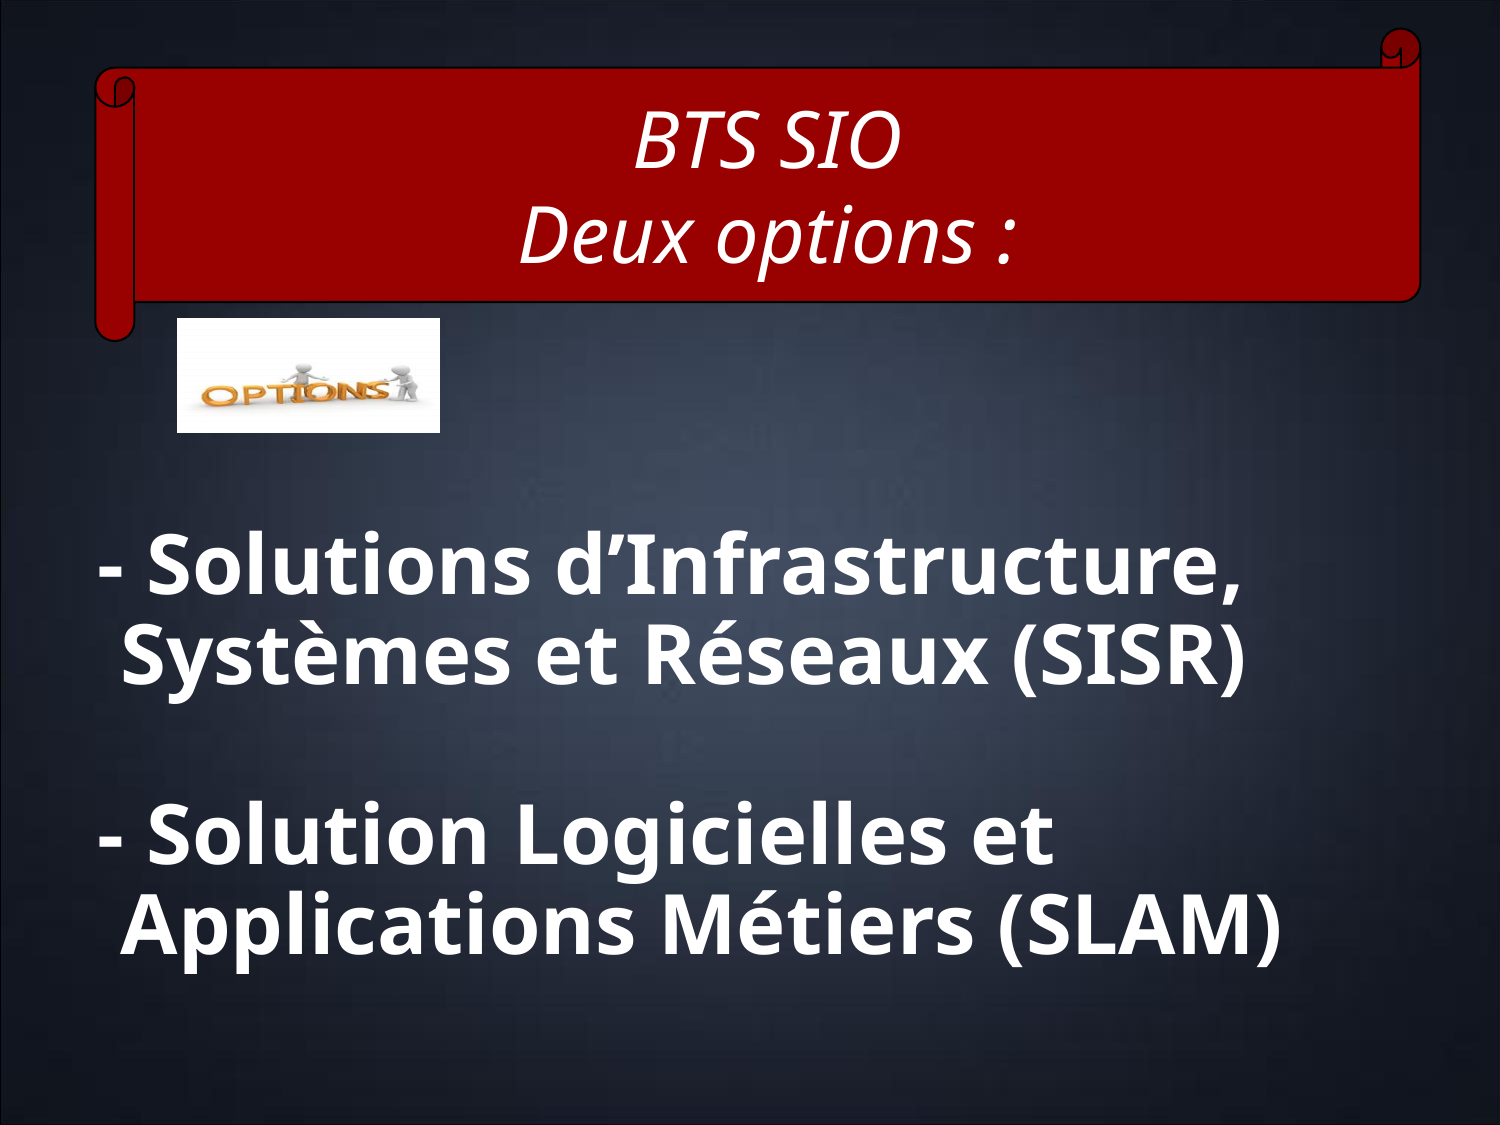

BTS SIO
Deux options :
# - Solutions d’Infrastructure, Systèmes et Réseaux (SISR)
- Solution Logicielles et Applications Métiers (SLAM)
				Maths approfondies et/ou Certification